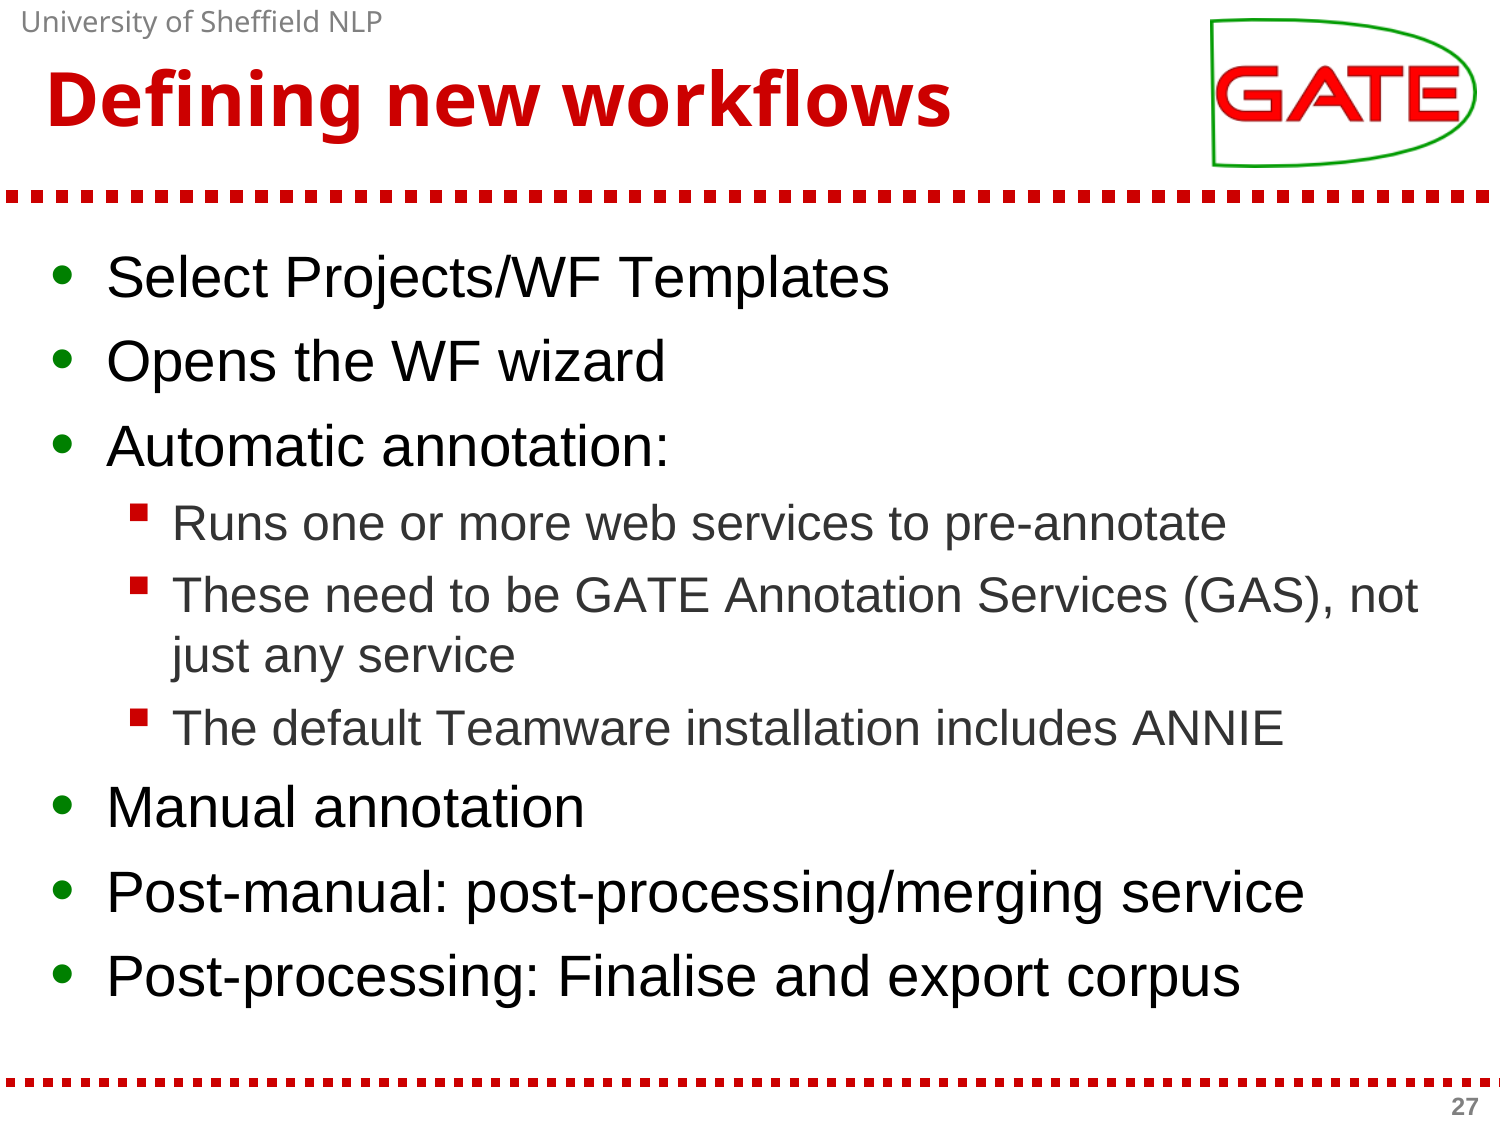

# Defining new workflows
Select Projects/WF Templates
Opens the WF wizard
Automatic annotation:
Runs one or more web services to pre-annotate
These need to be GATE Annotation Services (GAS), not just any service
The default Teamware installation includes ANNIE
Manual annotation
Post-manual: post-processing/merging service
Post-processing: Finalise and export corpus